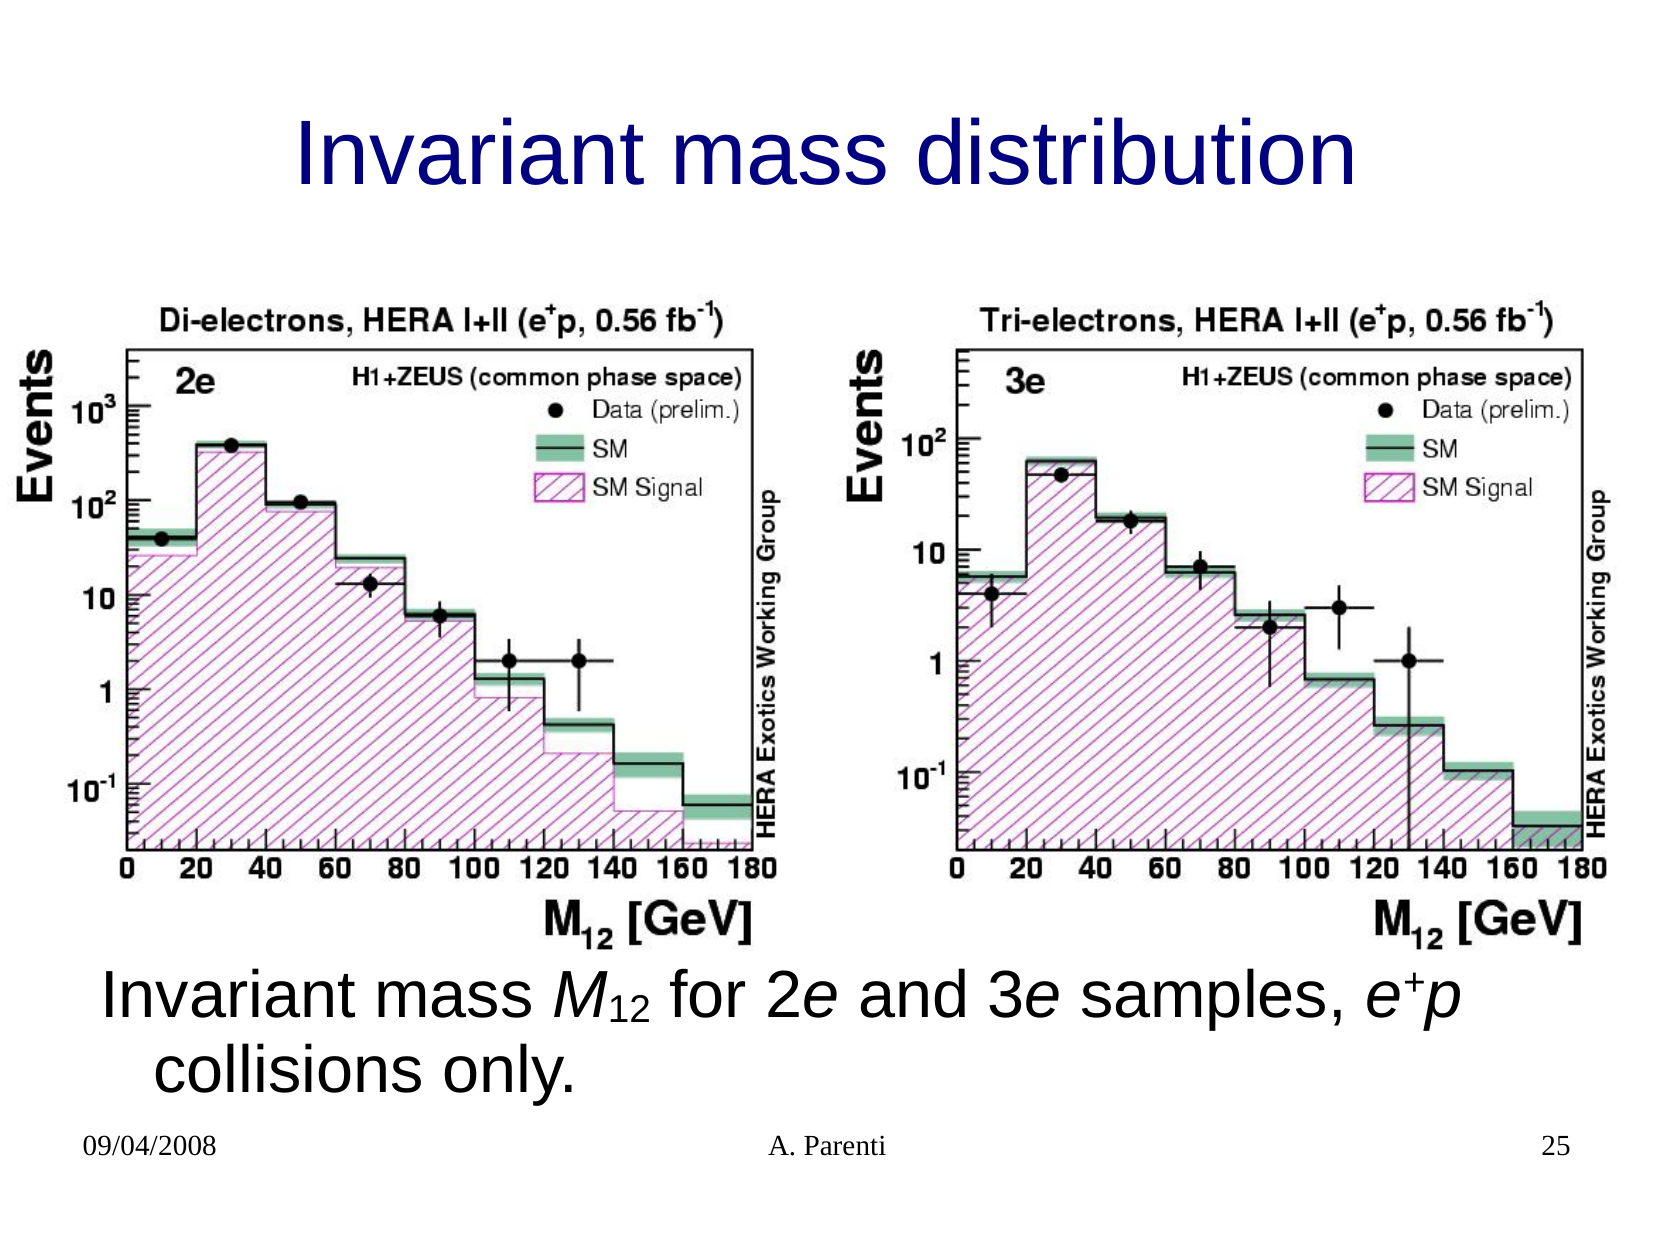

# Invariant mass distribution
Invariant mass M12 for 2e and 3e samples, e+p collisions only.
09/04/2008
A. Parenti
25